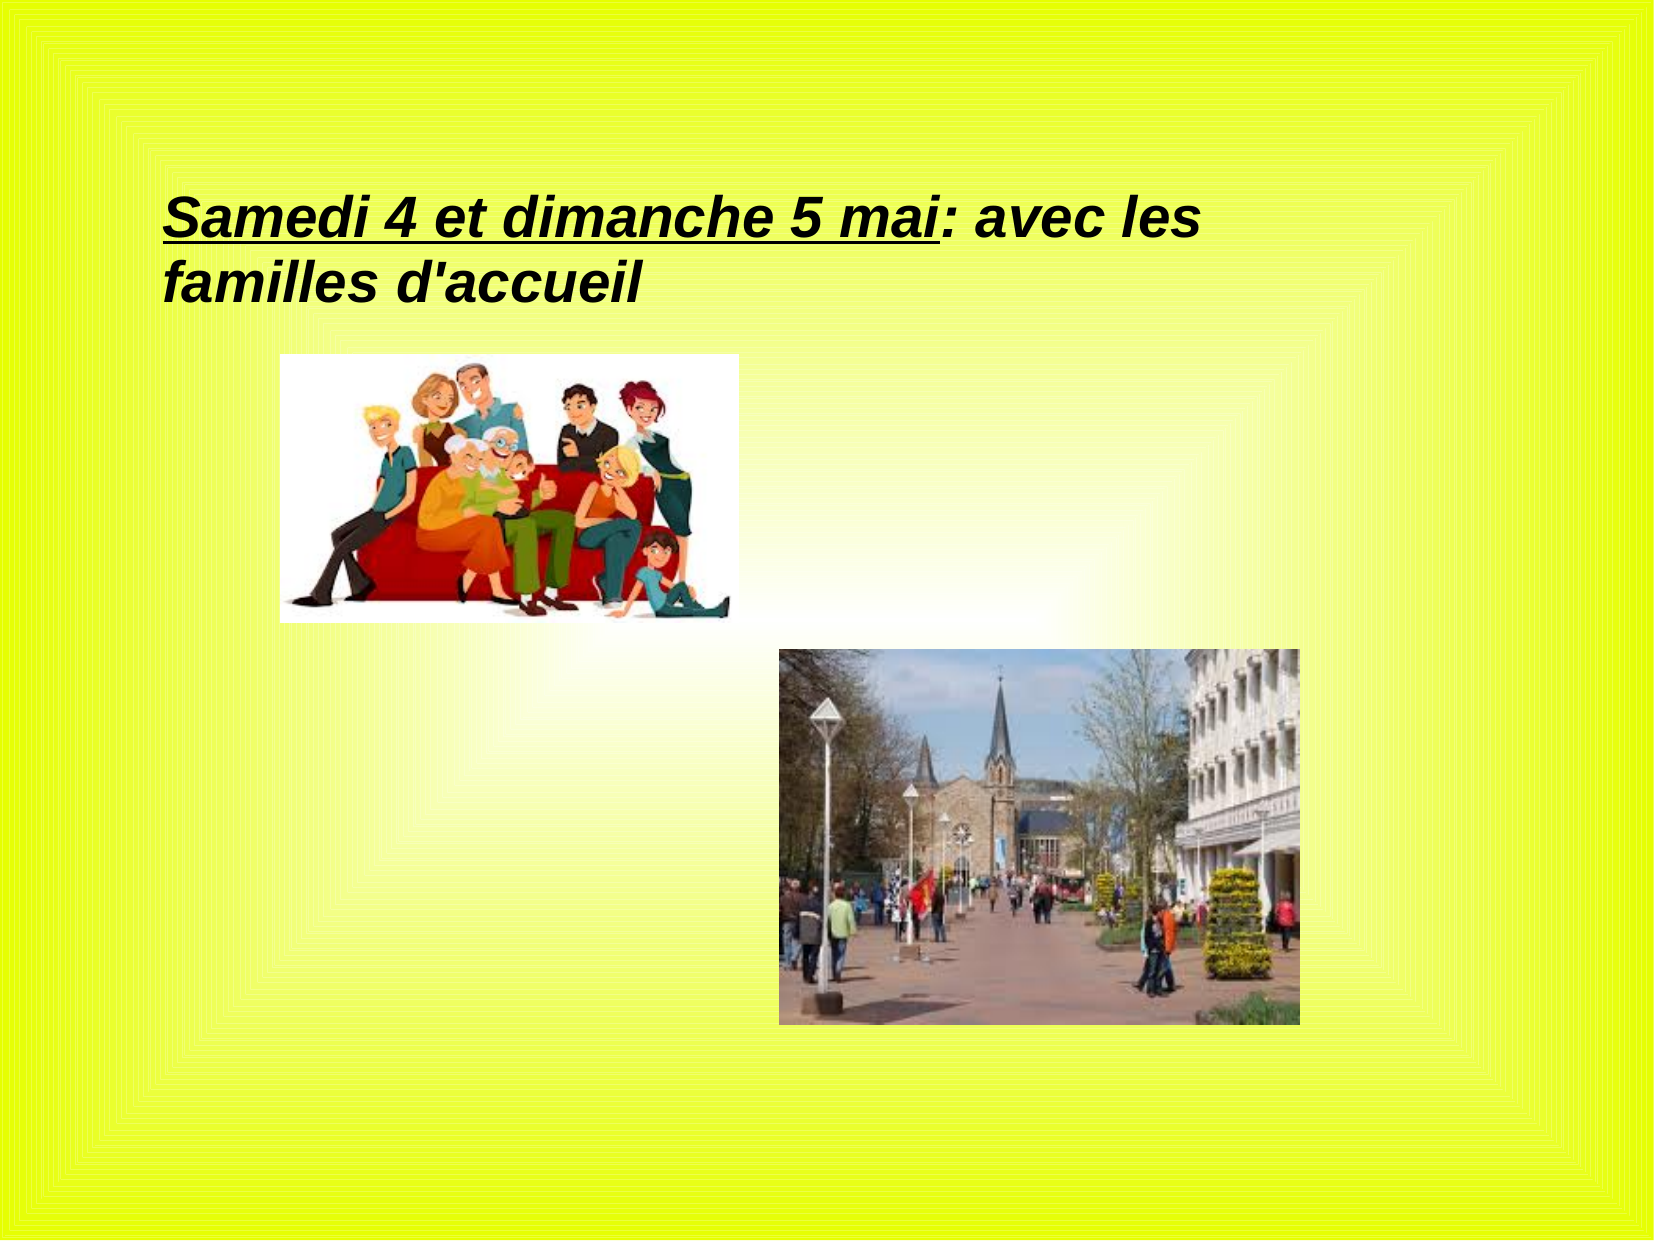

Samedi 4 et dimanche 5 mai: avec les familles d'accueil